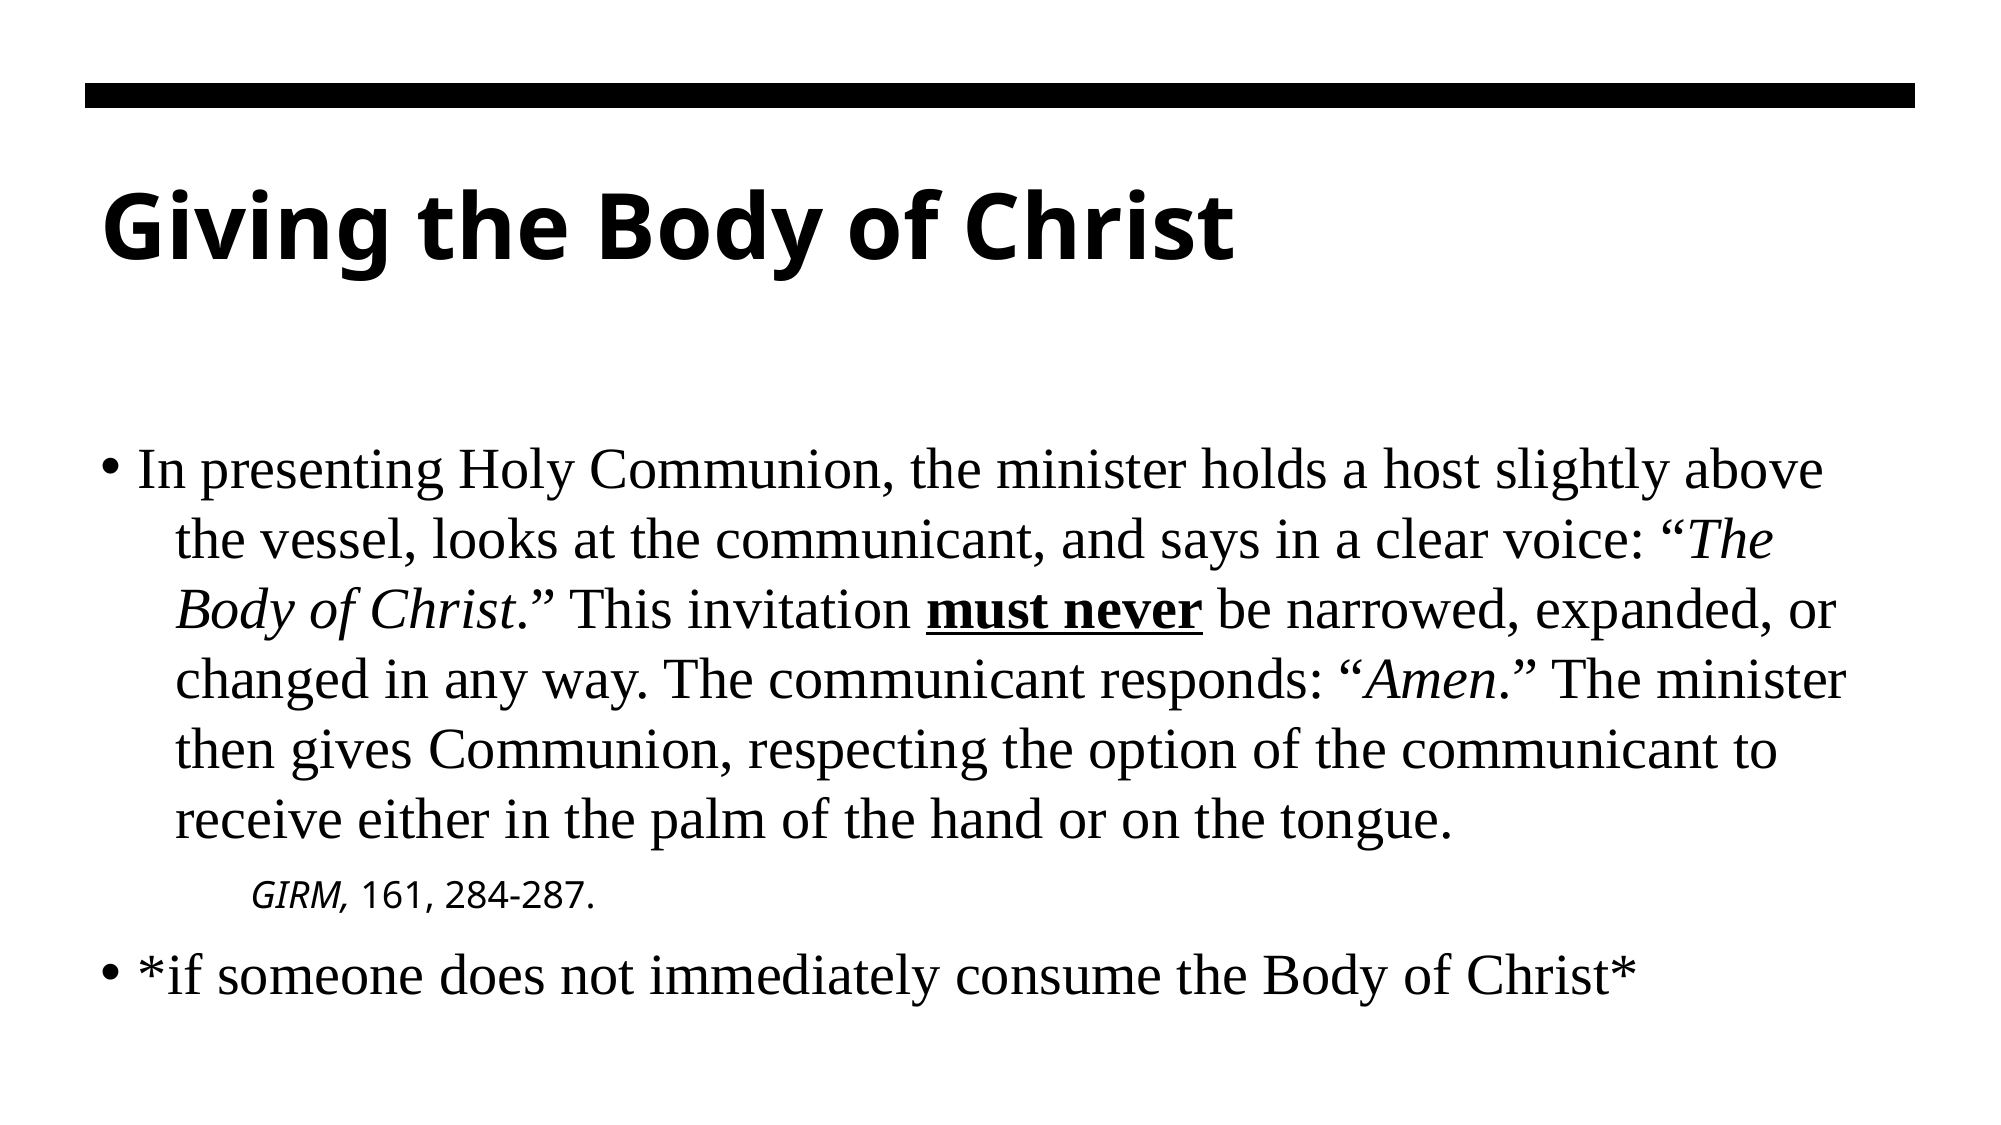

# Giving the Body of Christ
In presenting Holy Communion, the minister holds a host slightly above the vessel, looks at the communicant, and says in a clear voice: “The Body of Christ.” This invitation must never be narrowed, expanded, or changed in any way. The communicant responds: “Amen.” The minister then gives Communion, respecting the option of the communicant to receive either in the palm of the hand or on the tongue.
		GIRM, 161, 284-287.
*if someone does not immediately consume the Body of Christ*